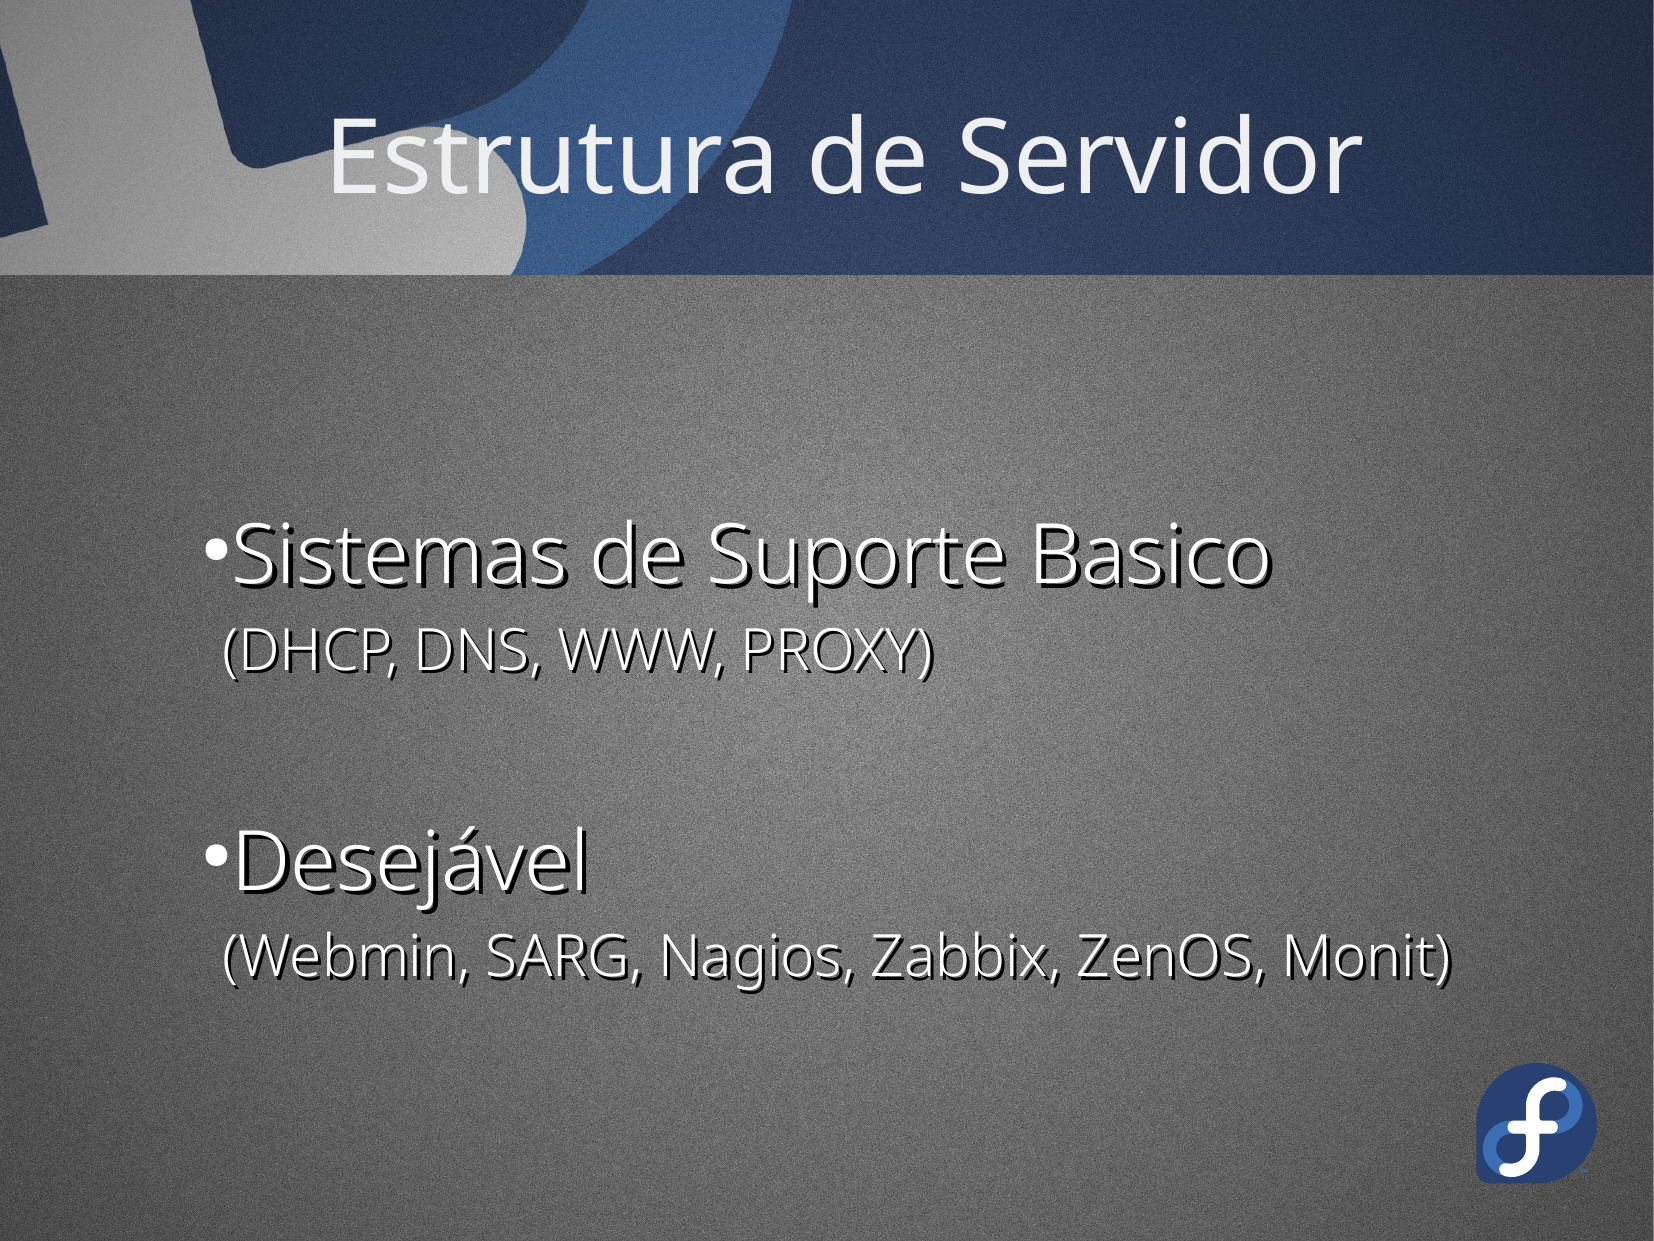

# Estrutura de Servidor
Sistemas de Suporte Basico
(DHCP, DNS, WWW, PROXY)
Desejável
(Webmin, SARG, Nagios, Zabbix, ZenOS, Monit)